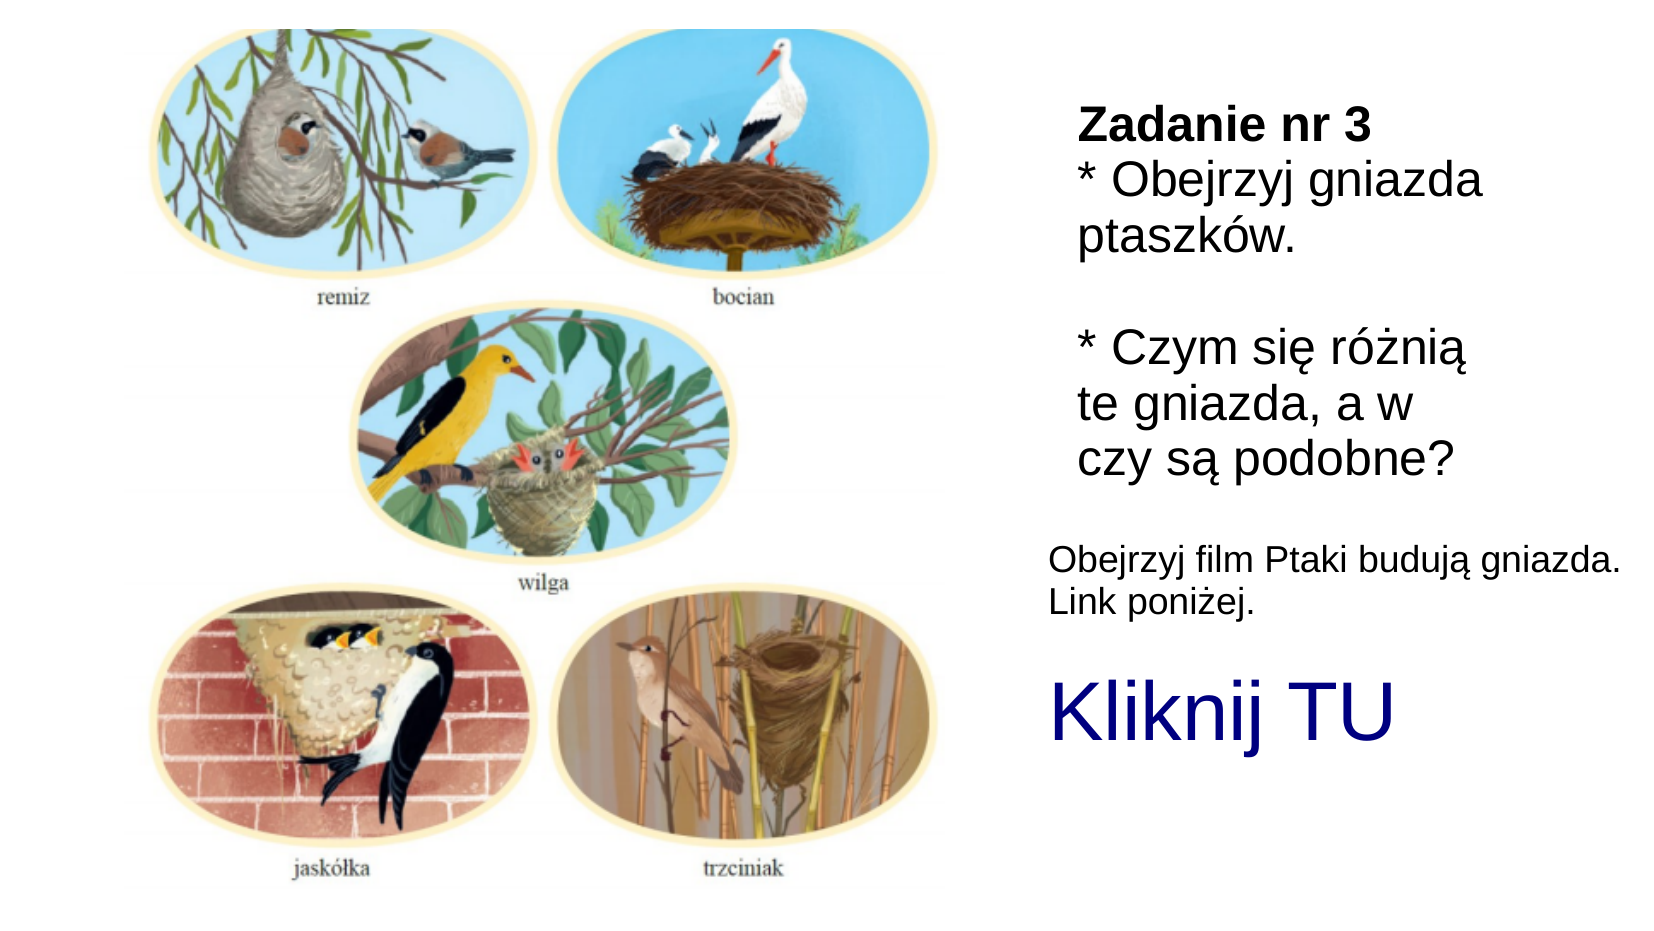

Zadanie nr 3
* Obejrzyj gniazda ptaszków.
* Czym się różnią te gniazda, a w czy są podobne?
Obejrzyj film Ptaki budują gniazda.
Link poniżej.
Kliknij TU